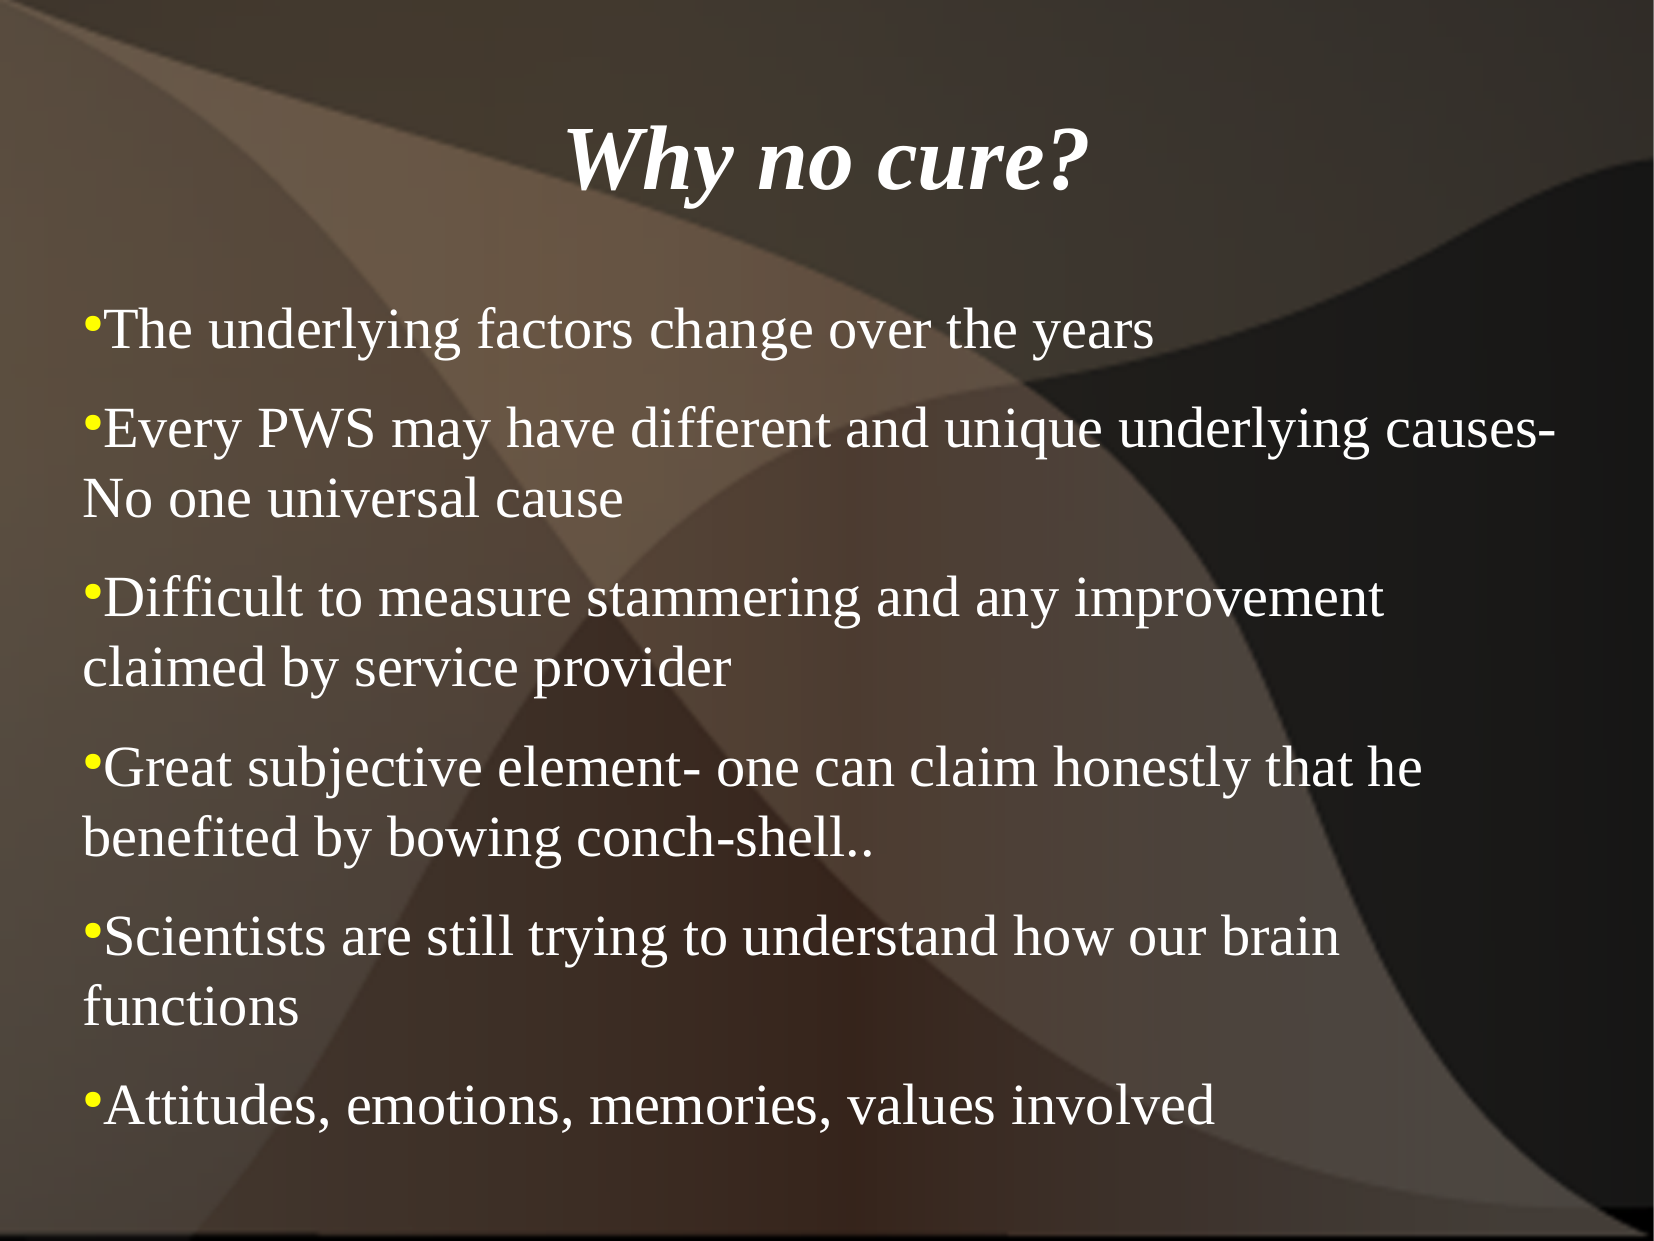

# Why no cure?
The underlying factors change over the years
Every PWS may have different and unique underlying causes- No one universal cause
Difficult to measure stammering and any improvement claimed by service provider
Great subjective element- one can claim honestly that he benefited by bowing conch-shell..
Scientists are still trying to understand how our brain functions
Attitudes, emotions, memories, values involved